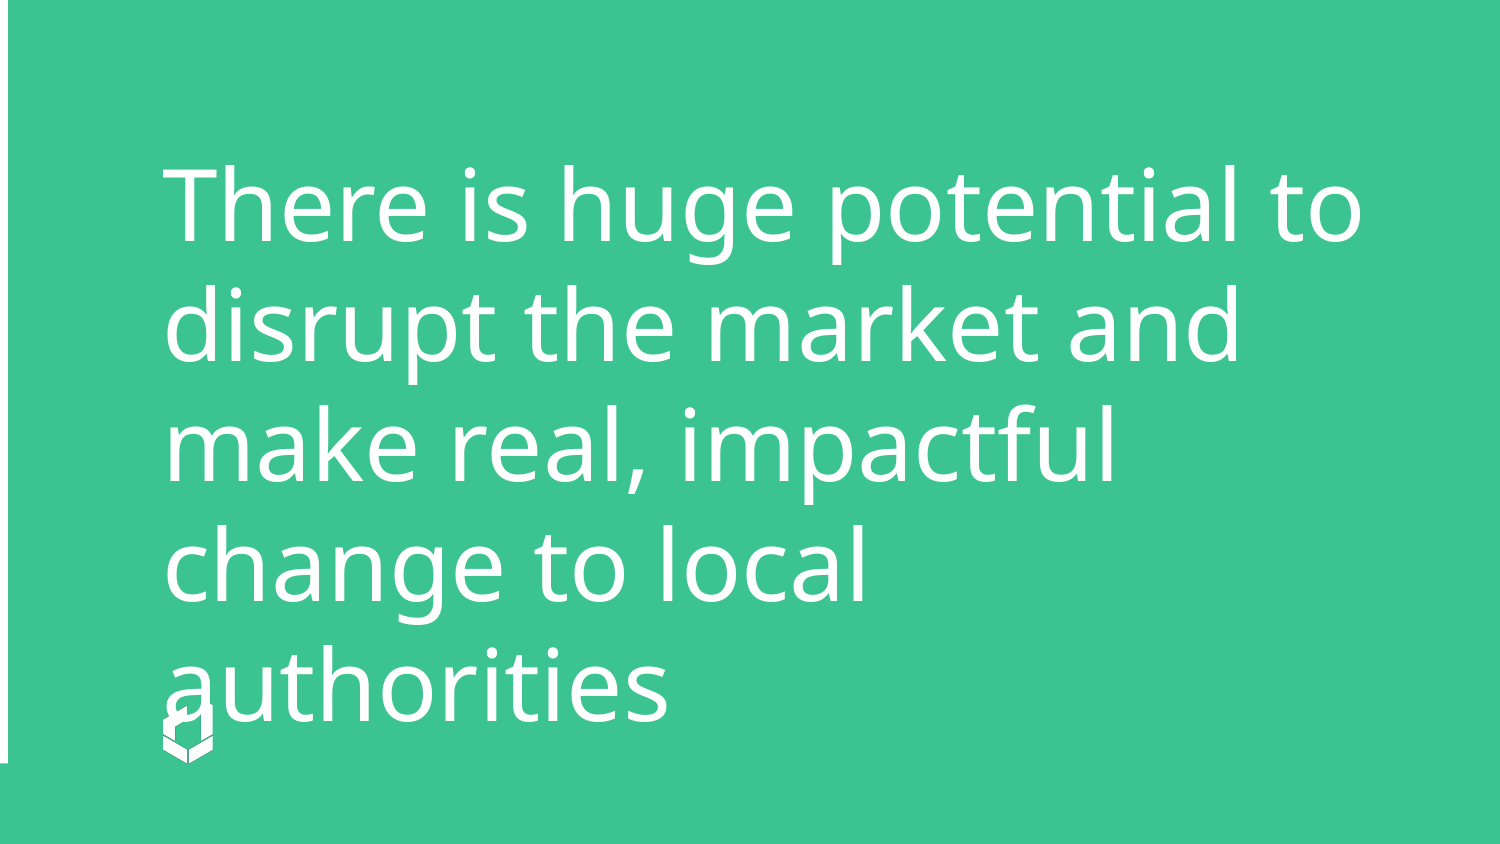

# There is huge potential to disrupt the market and make real, impactful change to local authorities